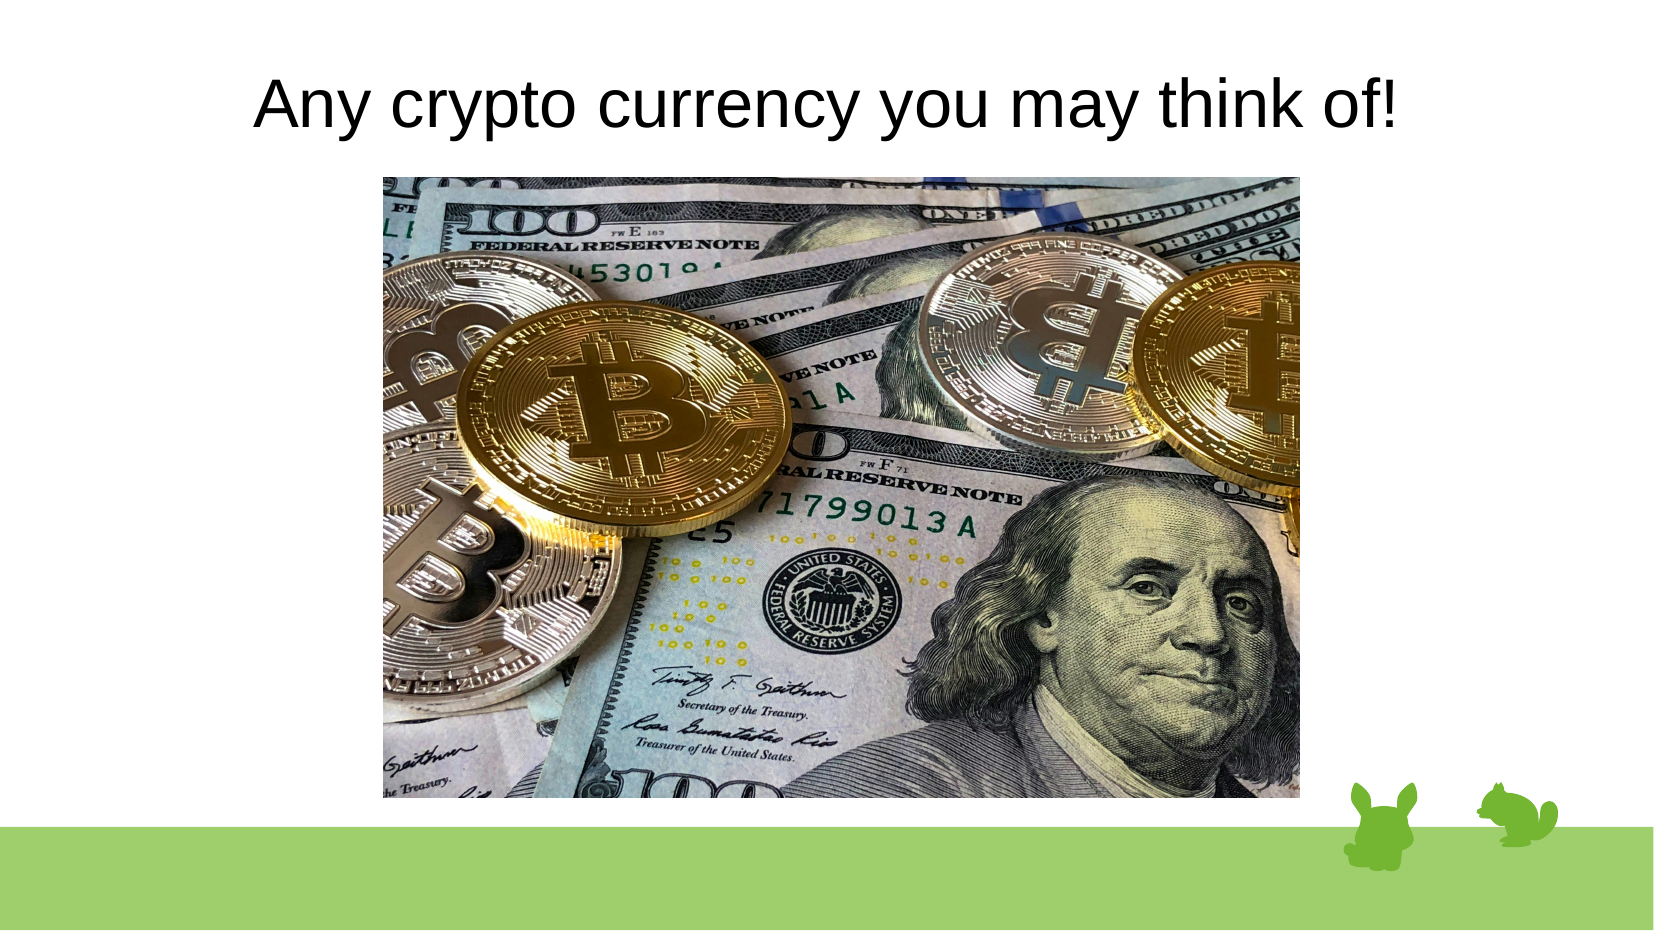

# Any crypto currency you may think of!